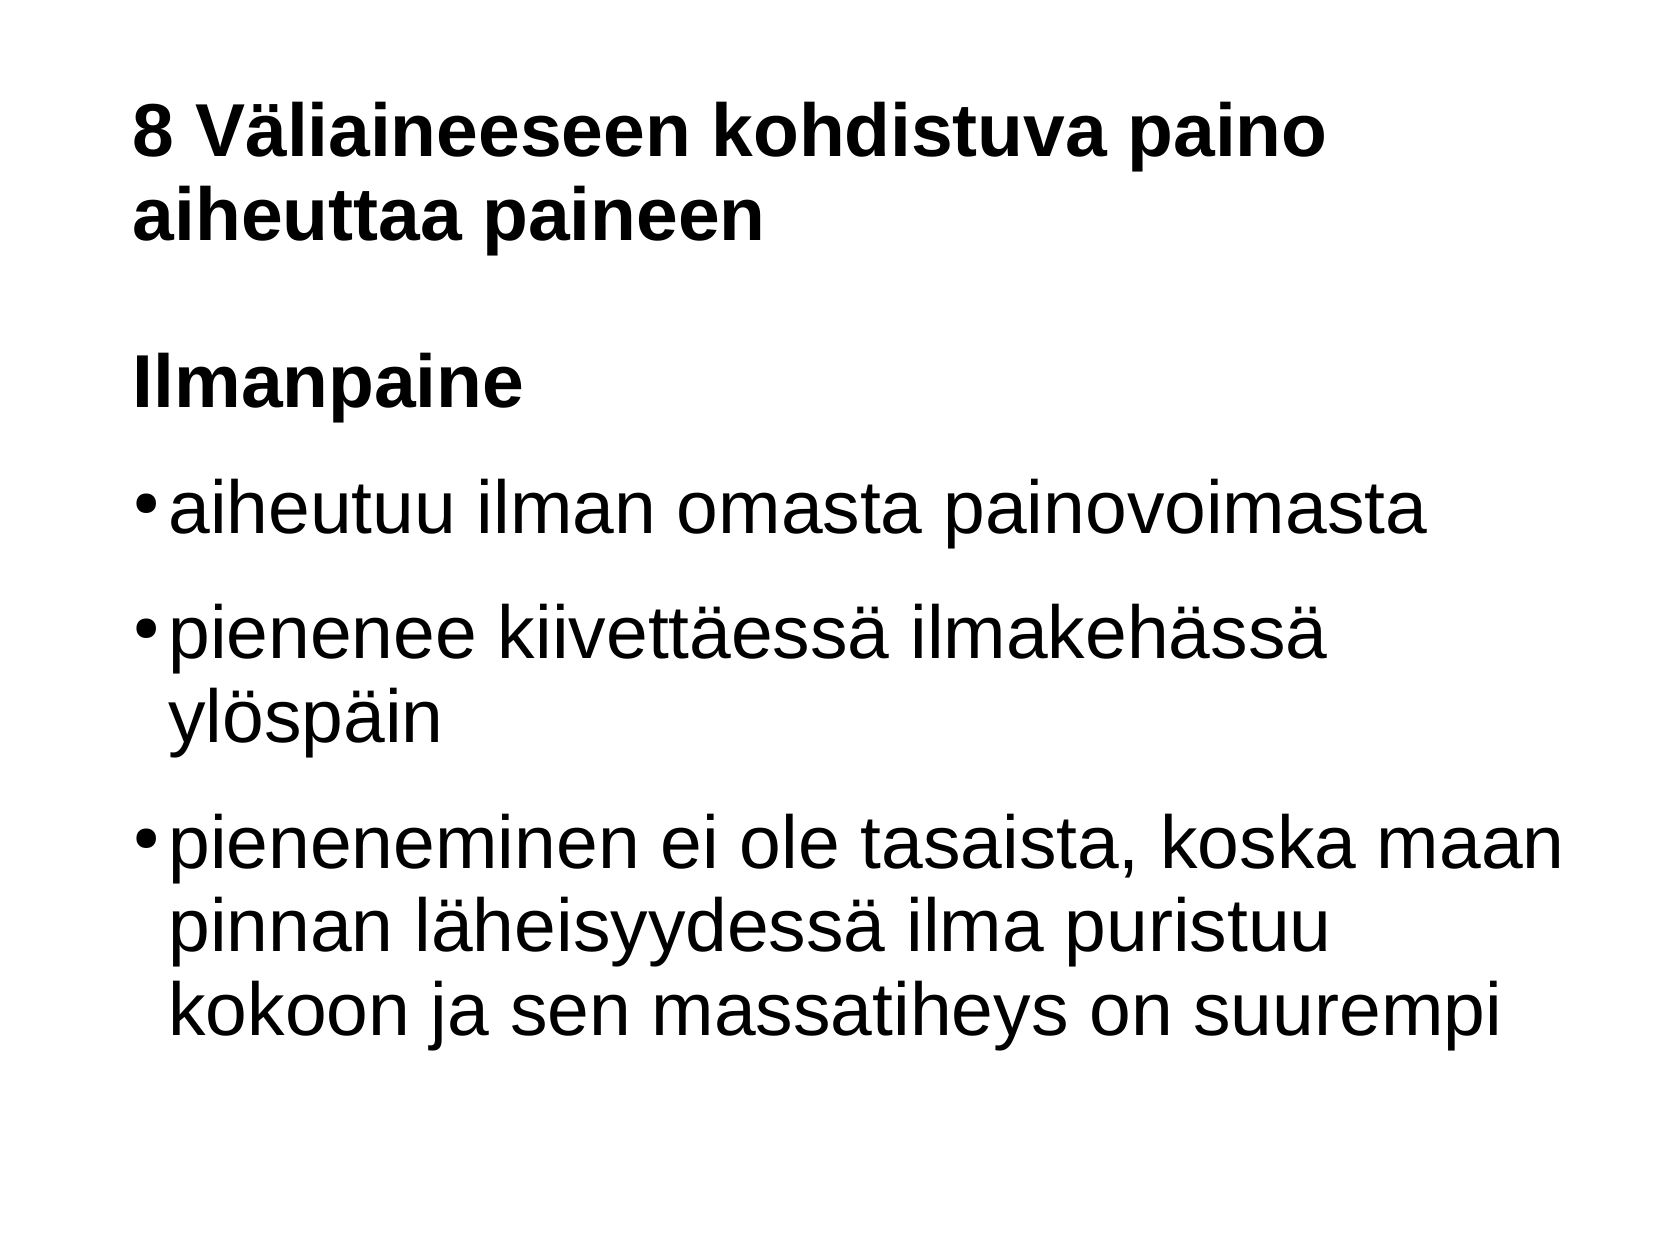

8 Väliaineeseen kohdistuva paino
aiheuttaa paineen
Ilmanpaine
aiheutuu ilman omasta painovoimasta
pienenee kiivettäessä ilmakehässä
ylöspäin
pieneneminen ei ole tasaista, koska maan pinnan läheisyydessä ilma puristuu kokoon ja sen massatiheys on suurempi